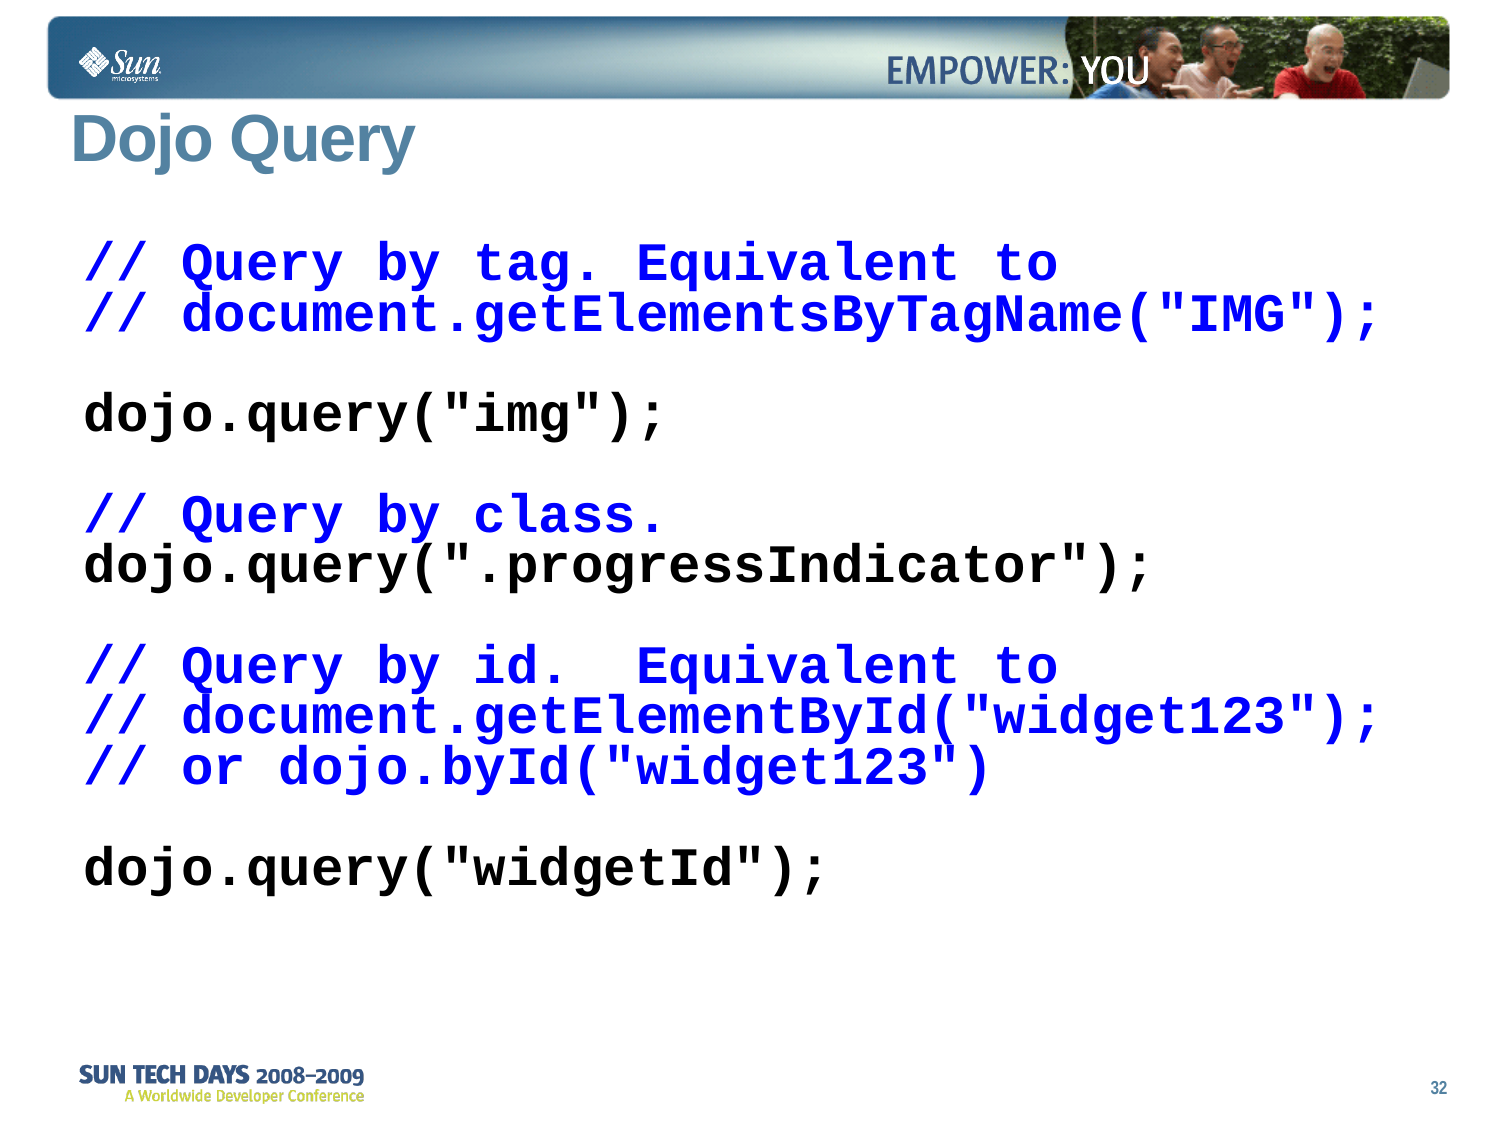

# Dojo Query
// Query by tag. Equivalent to
// document.getElementsByTagName("IMG");
dojo.query("img");
// Query by class.
dojo.query(".progressIndicator");
// Query by id. Equivalent to
// document.getElementById("widget123");
// or dojo.byId("widget123")
dojo.query("widgetId");